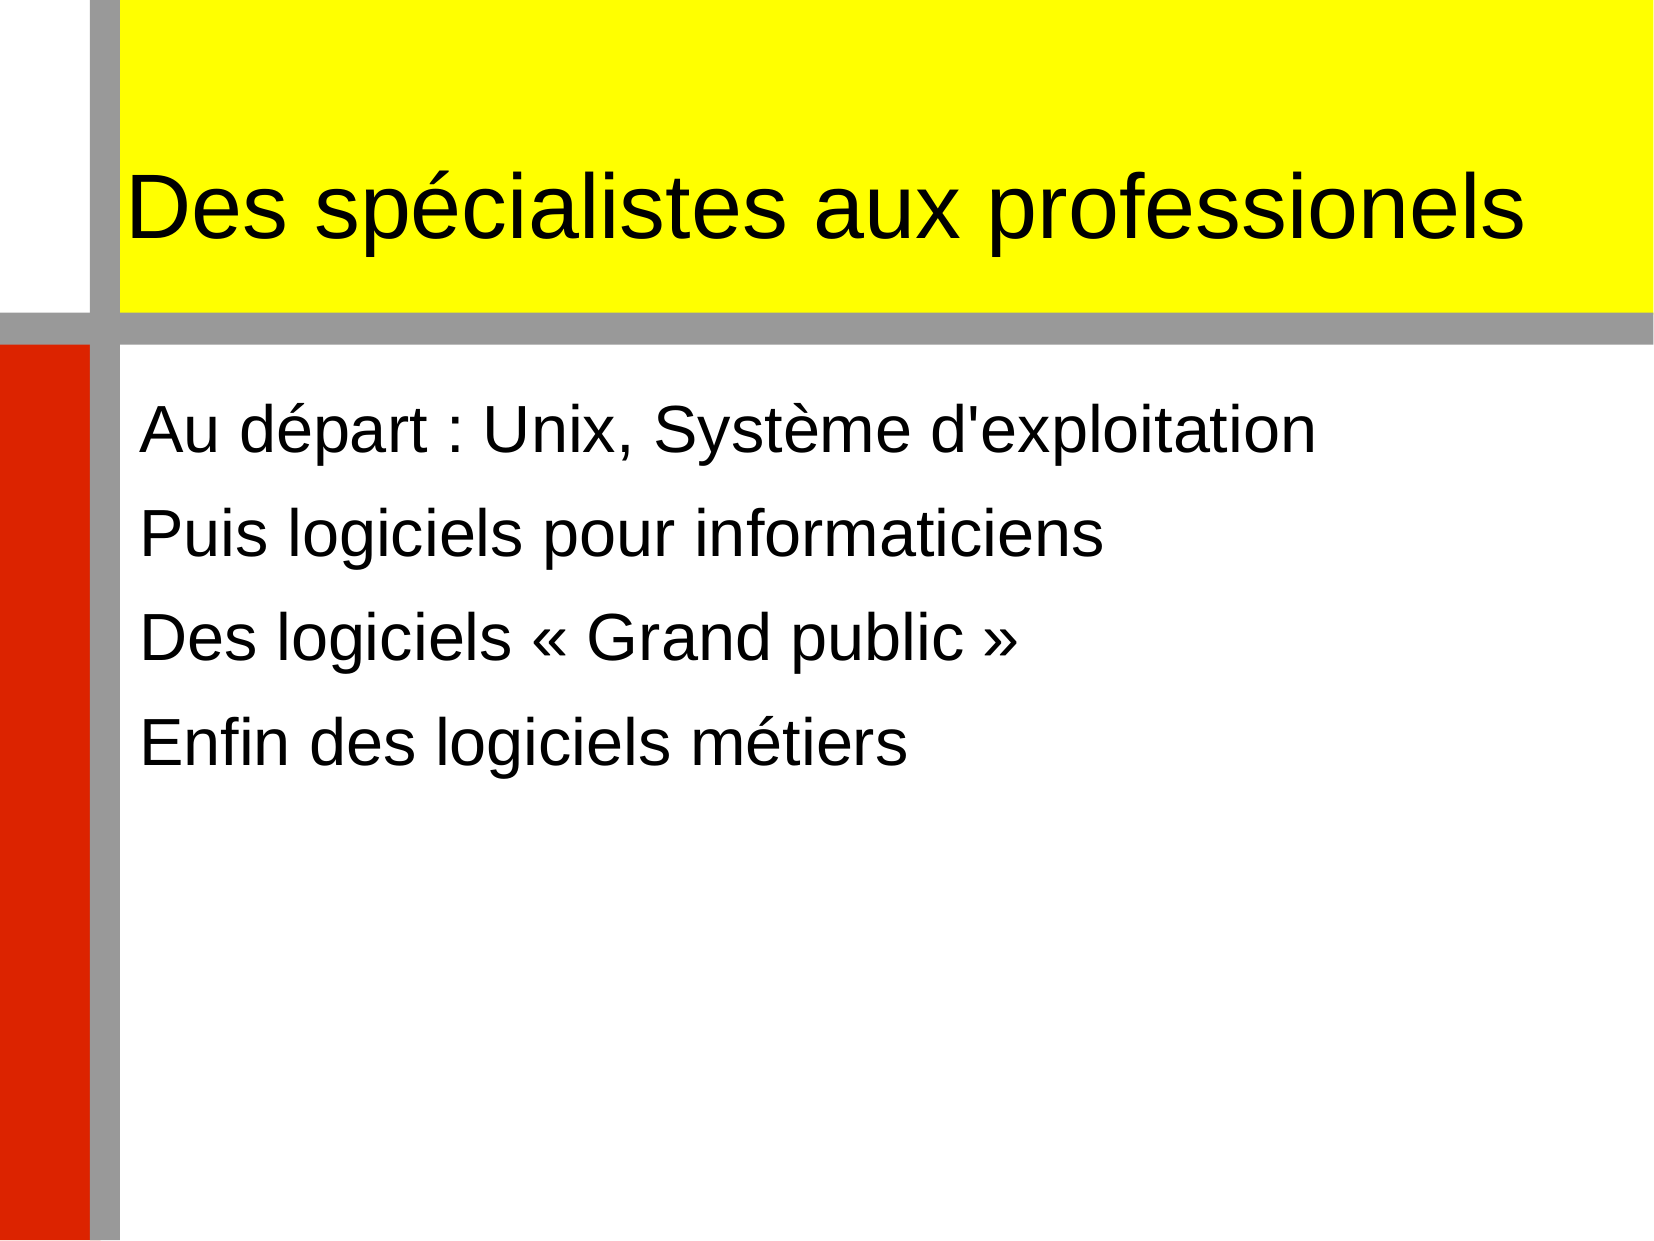

# Des spécialistes aux professionels
Au départ : Unix, Système d'exploitation
Puis logiciels pour informaticiens
Des logiciels « Grand public »
Enfin des logiciels métiers